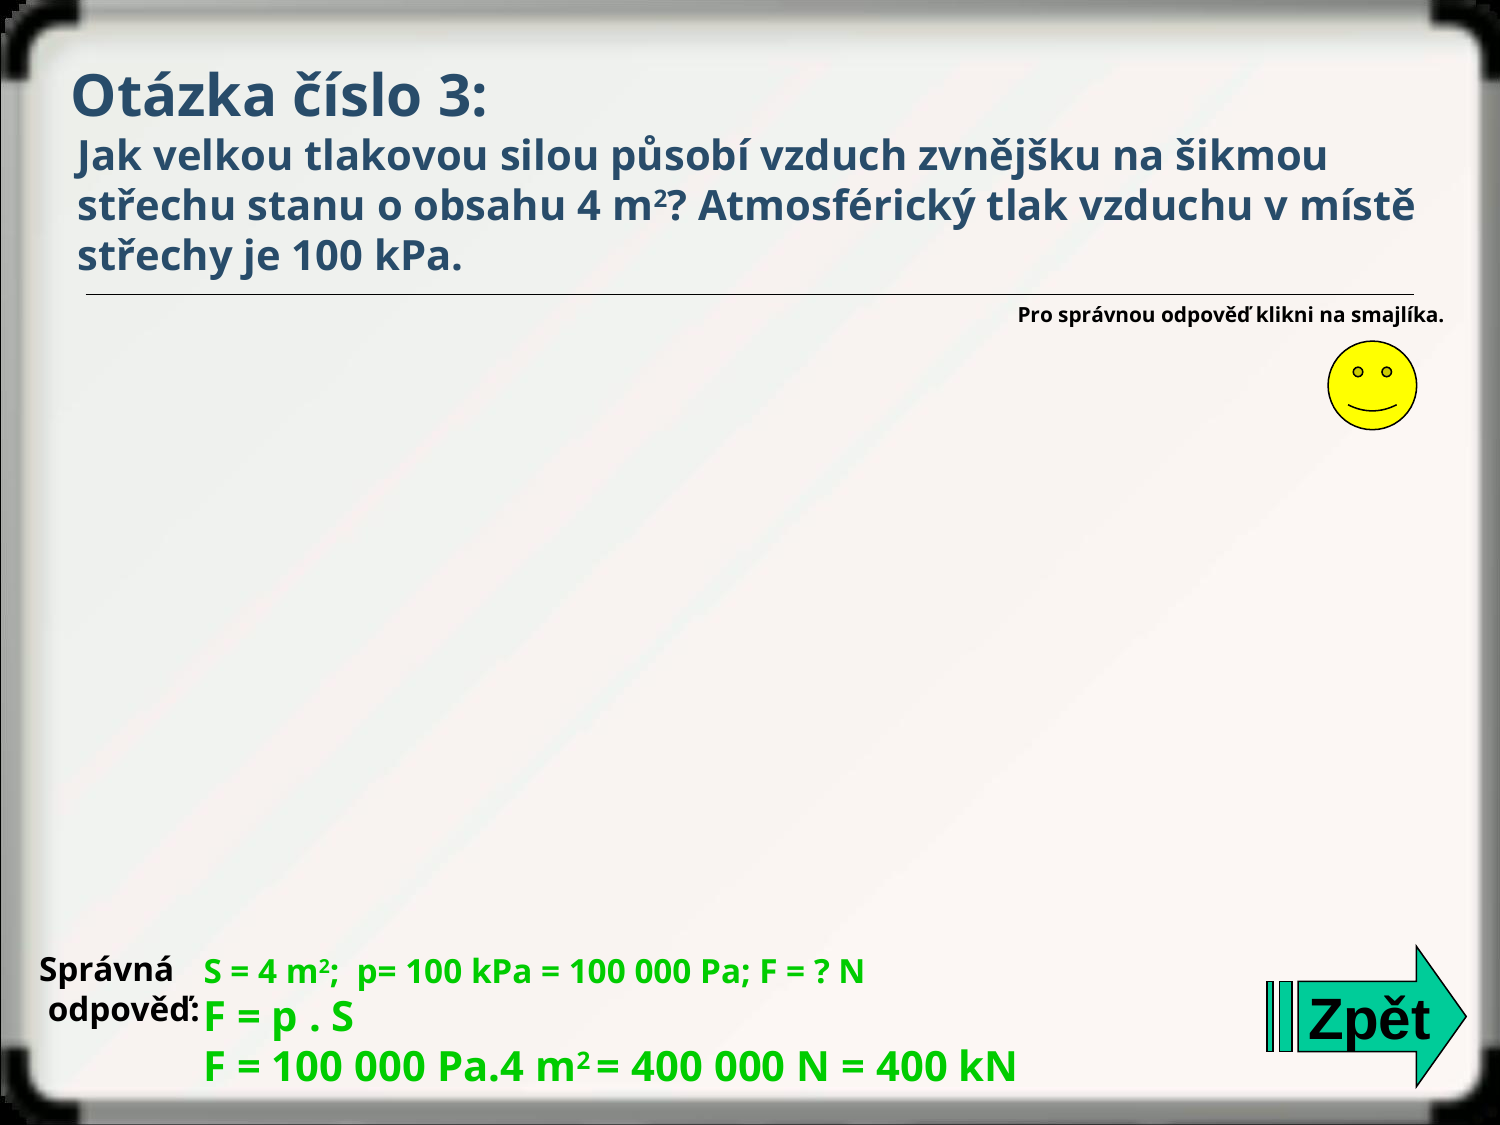

Otázka číslo 3:
Jak velkou tlakovou silou působí vzduch zvnějšku na šikmou střechu stanu o obsahu 4 m2? Atmosférický tlak vzduchu v místě střechy je 100 kPa.
Pro správnou odpověď klikni na smajlíka.
S = 4 m2; p= 100 kPa = 100 000 Pa; F = ? N
F = p . S
F = 100 000 Pa.4 m2 = 400 000 N = 400 kN
Správná
 odpověď:
Zpět